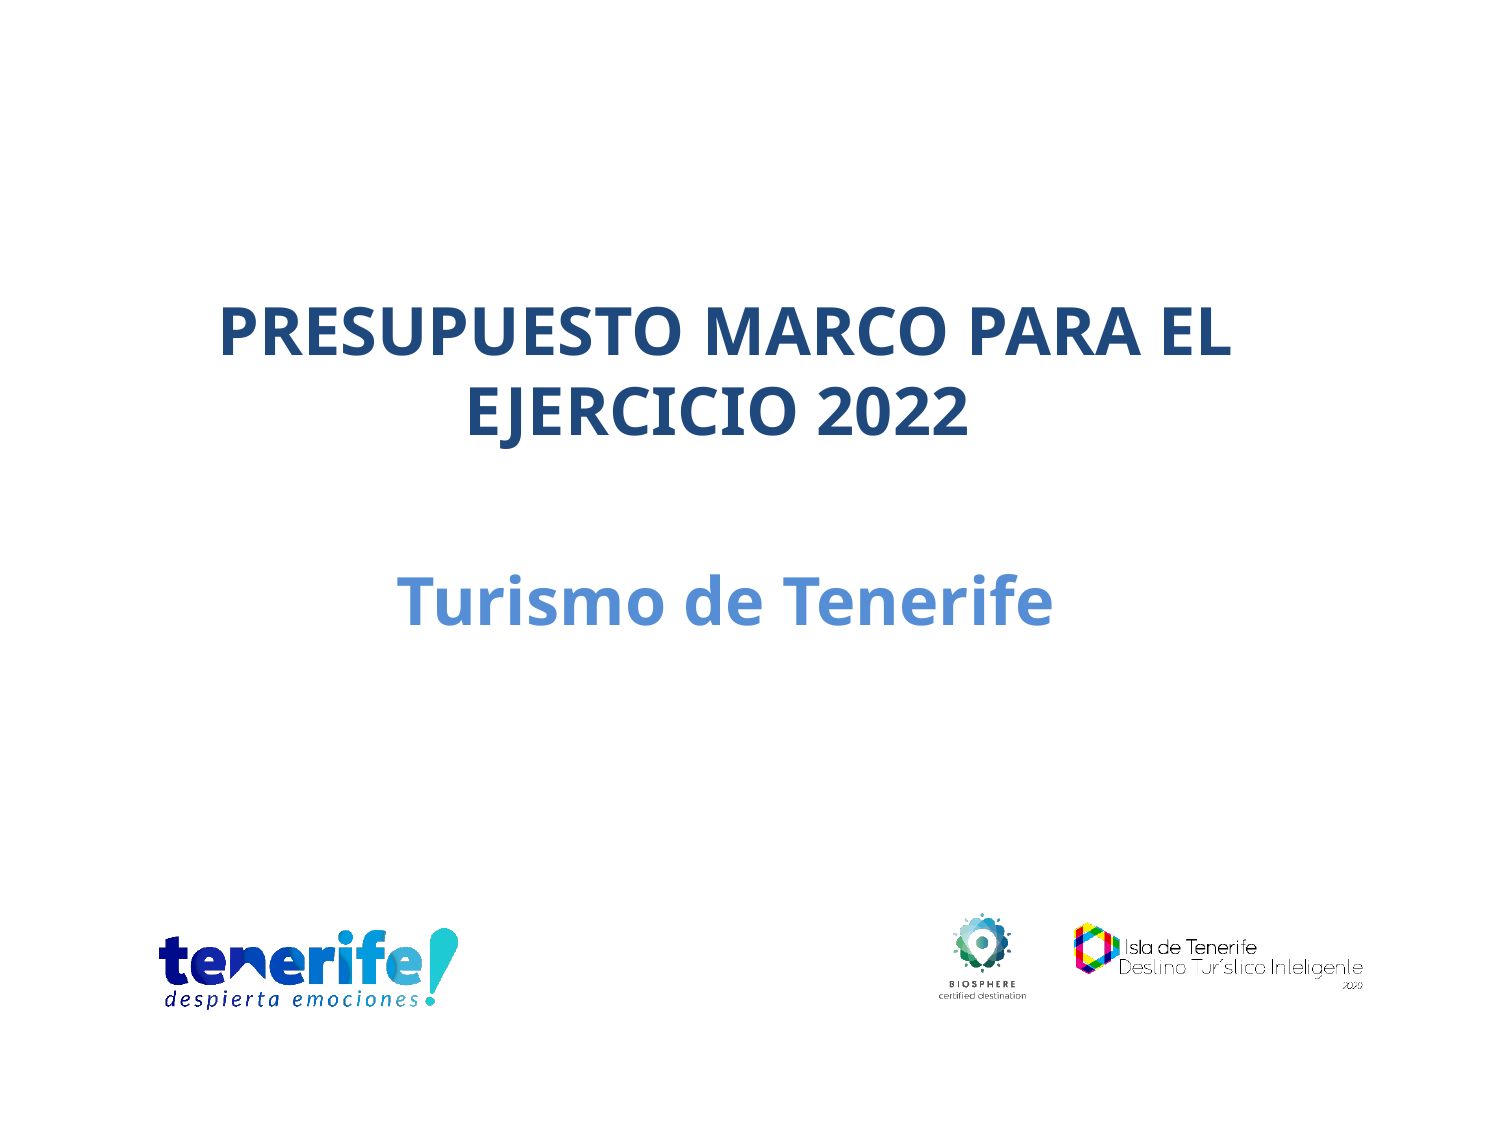

PRESUPUESTO MARCO PARA EL EJERCICIO 2022
Turismo de Tenerife